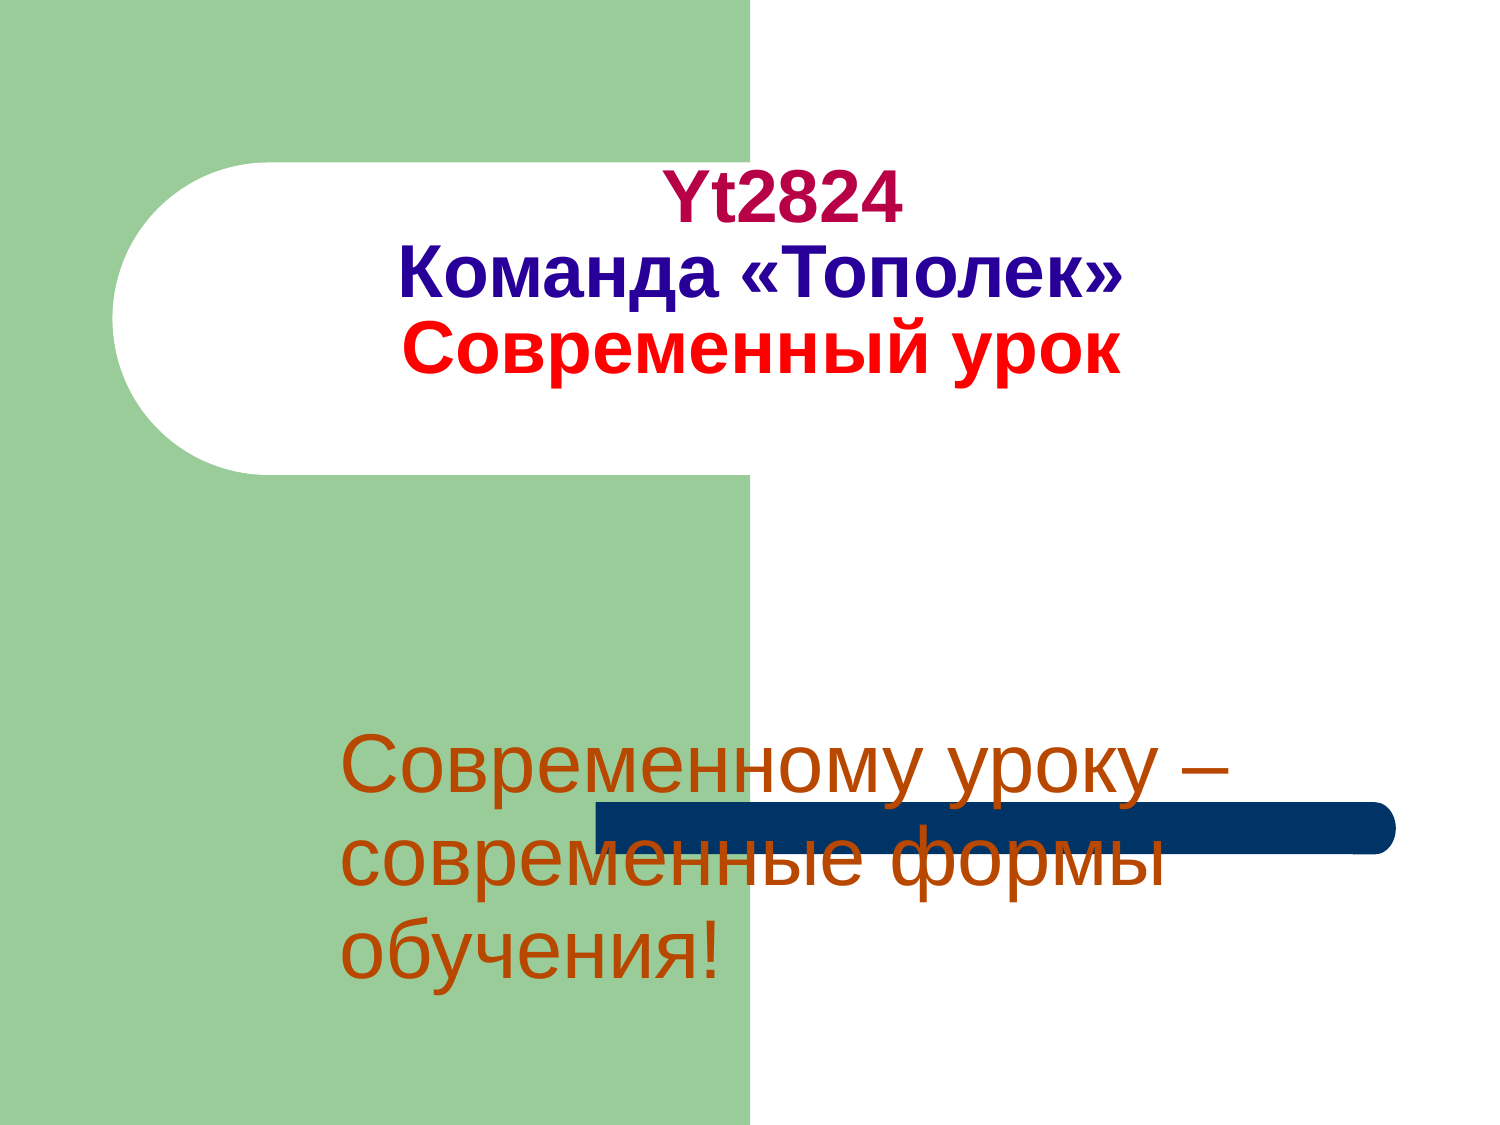

# Yt2824 Команда «Тополек» Современный урок
Современному уроку – современные формы обучения!